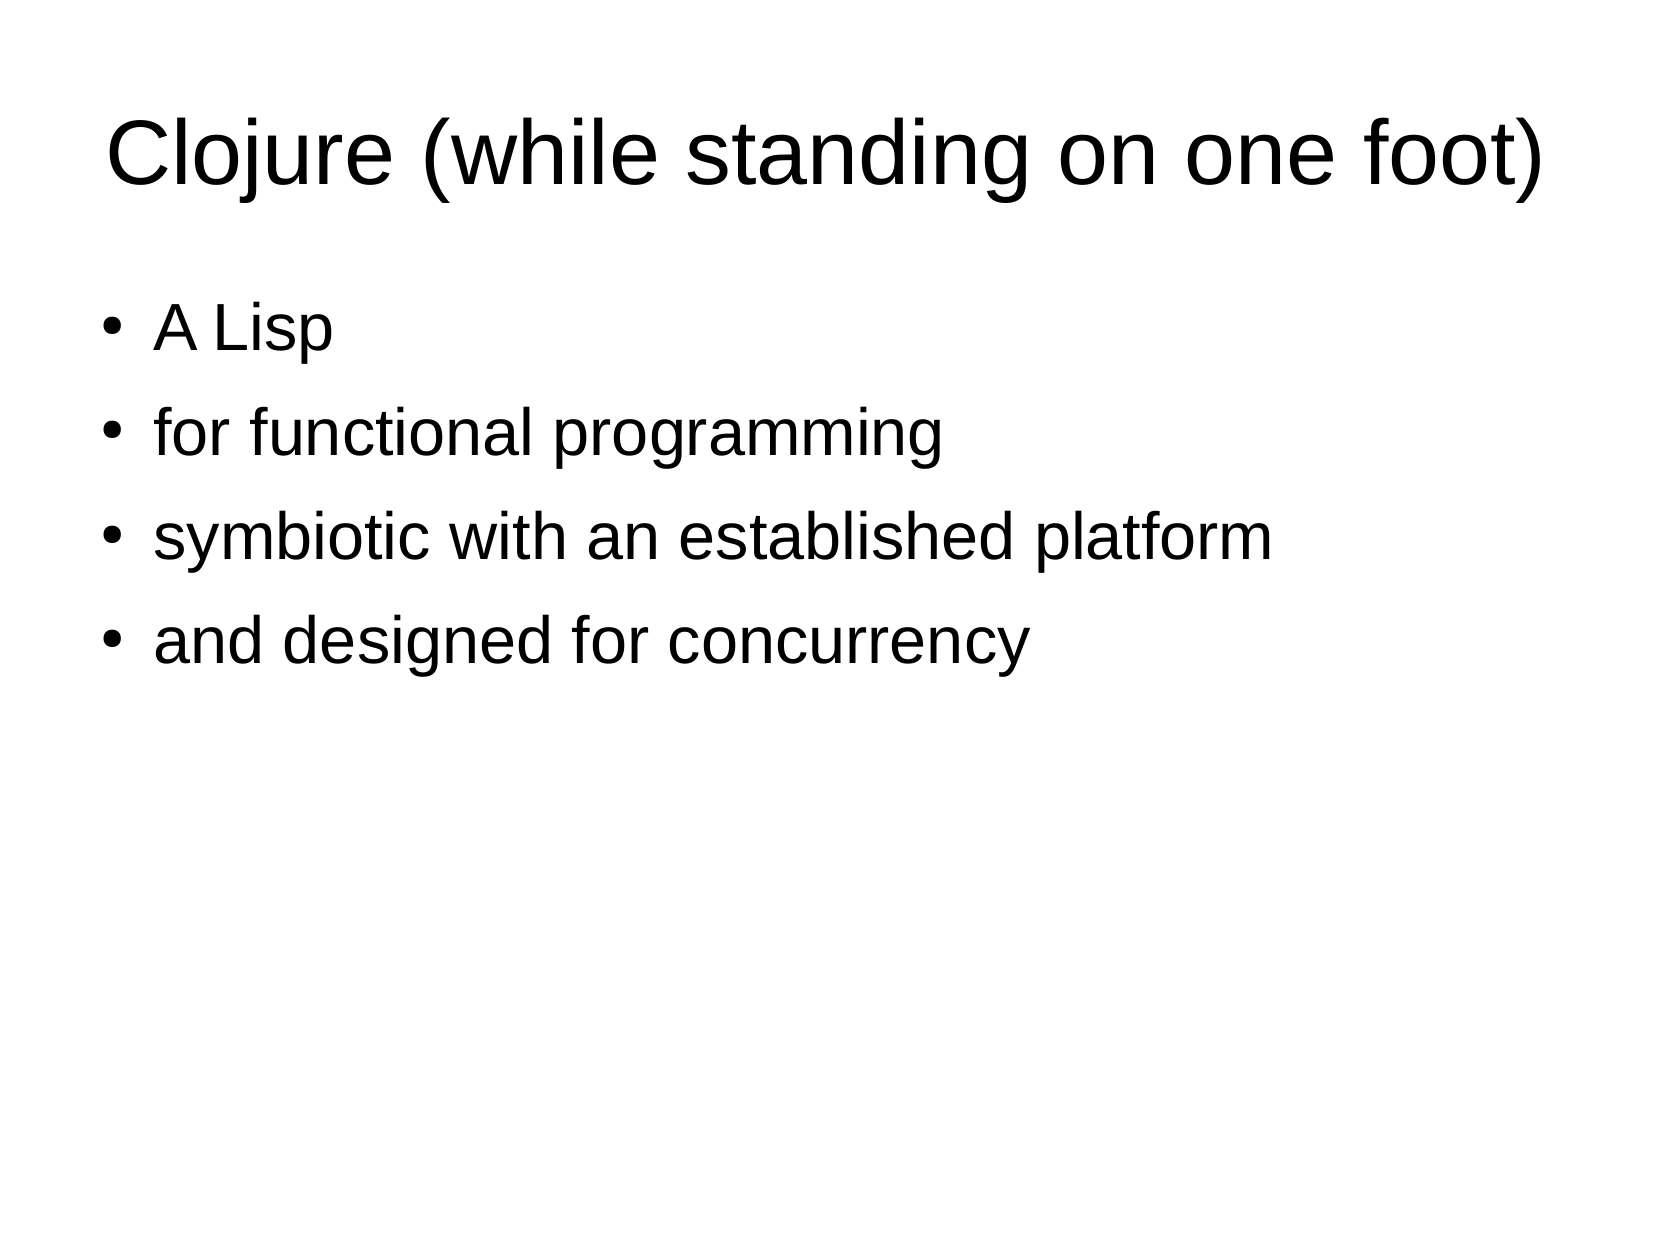

# Clojure (while standing on one foot)
A Lisp
for functional programming
symbiotic with an established platform
and designed for concurrency